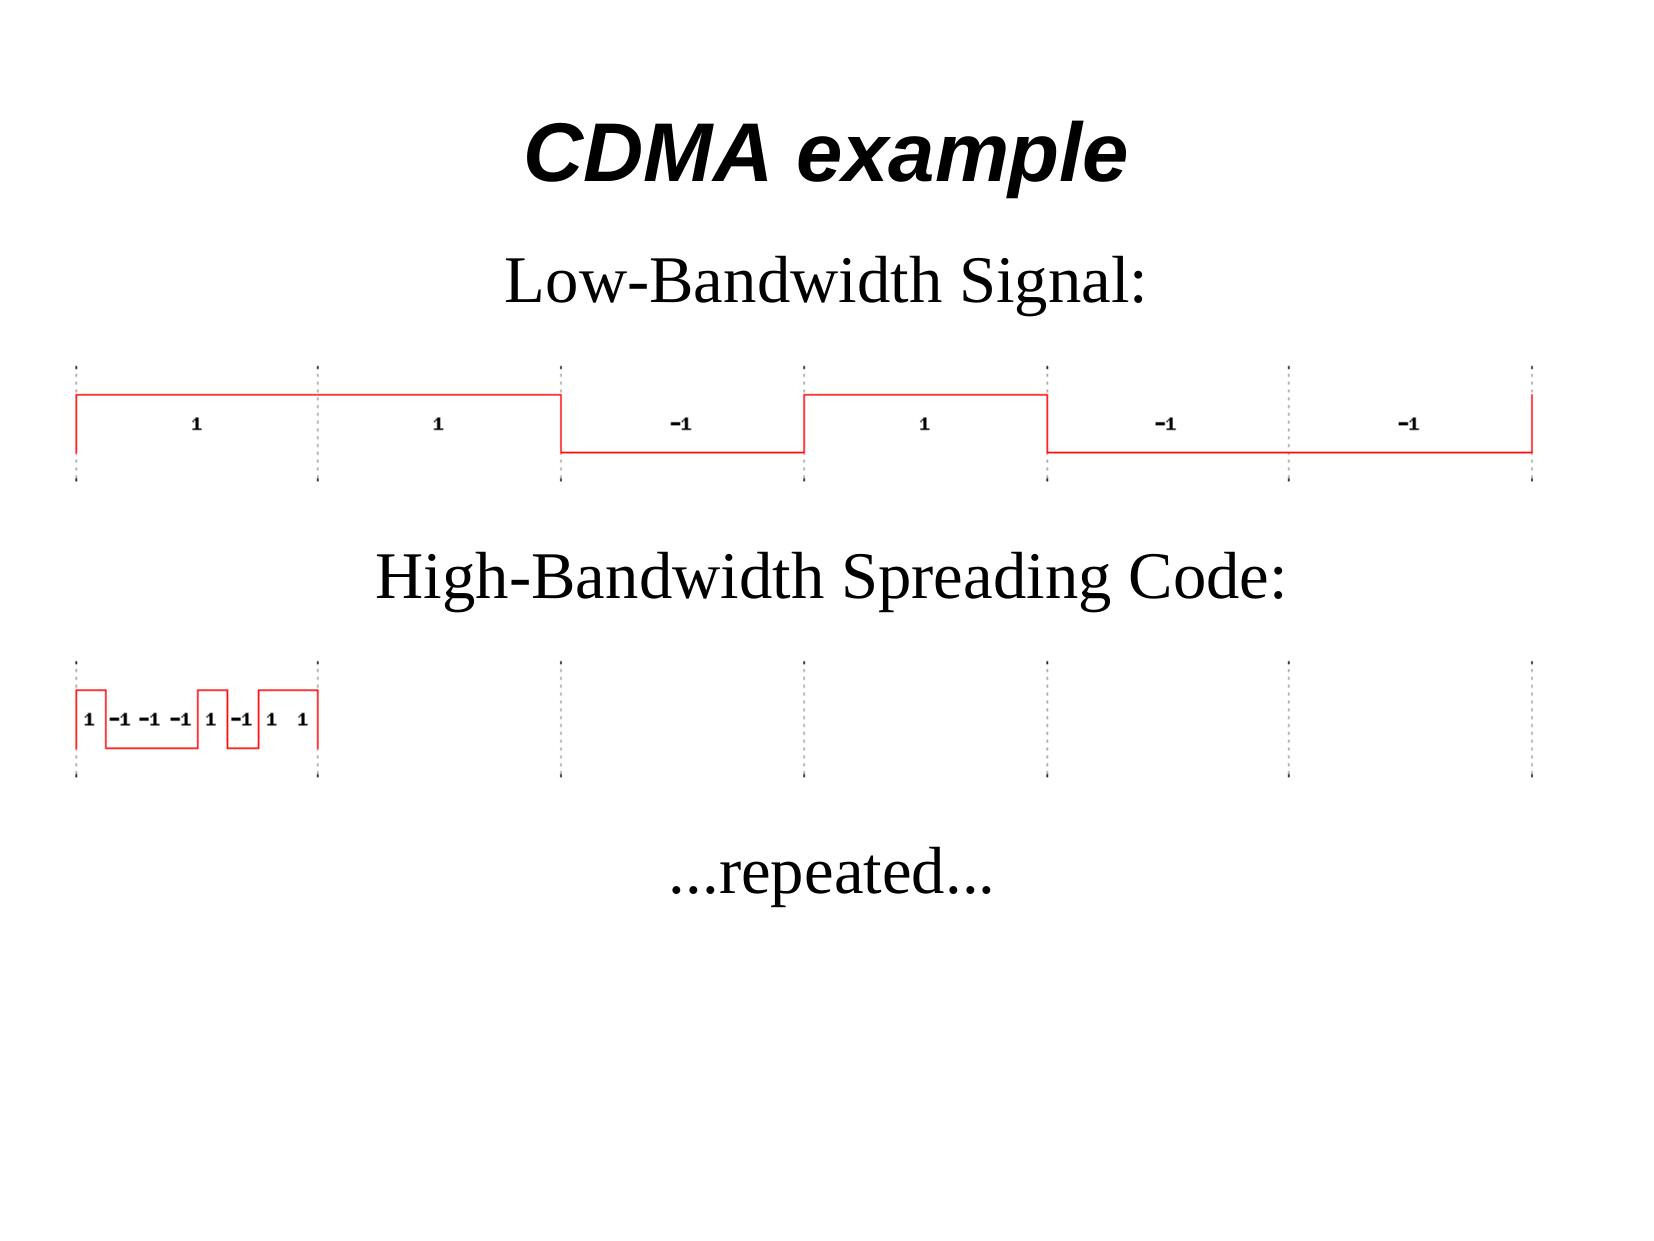

# CDMA example
Low-Bandwidth Signal:
High-Bandwidth Spreading Code:
...repeated...